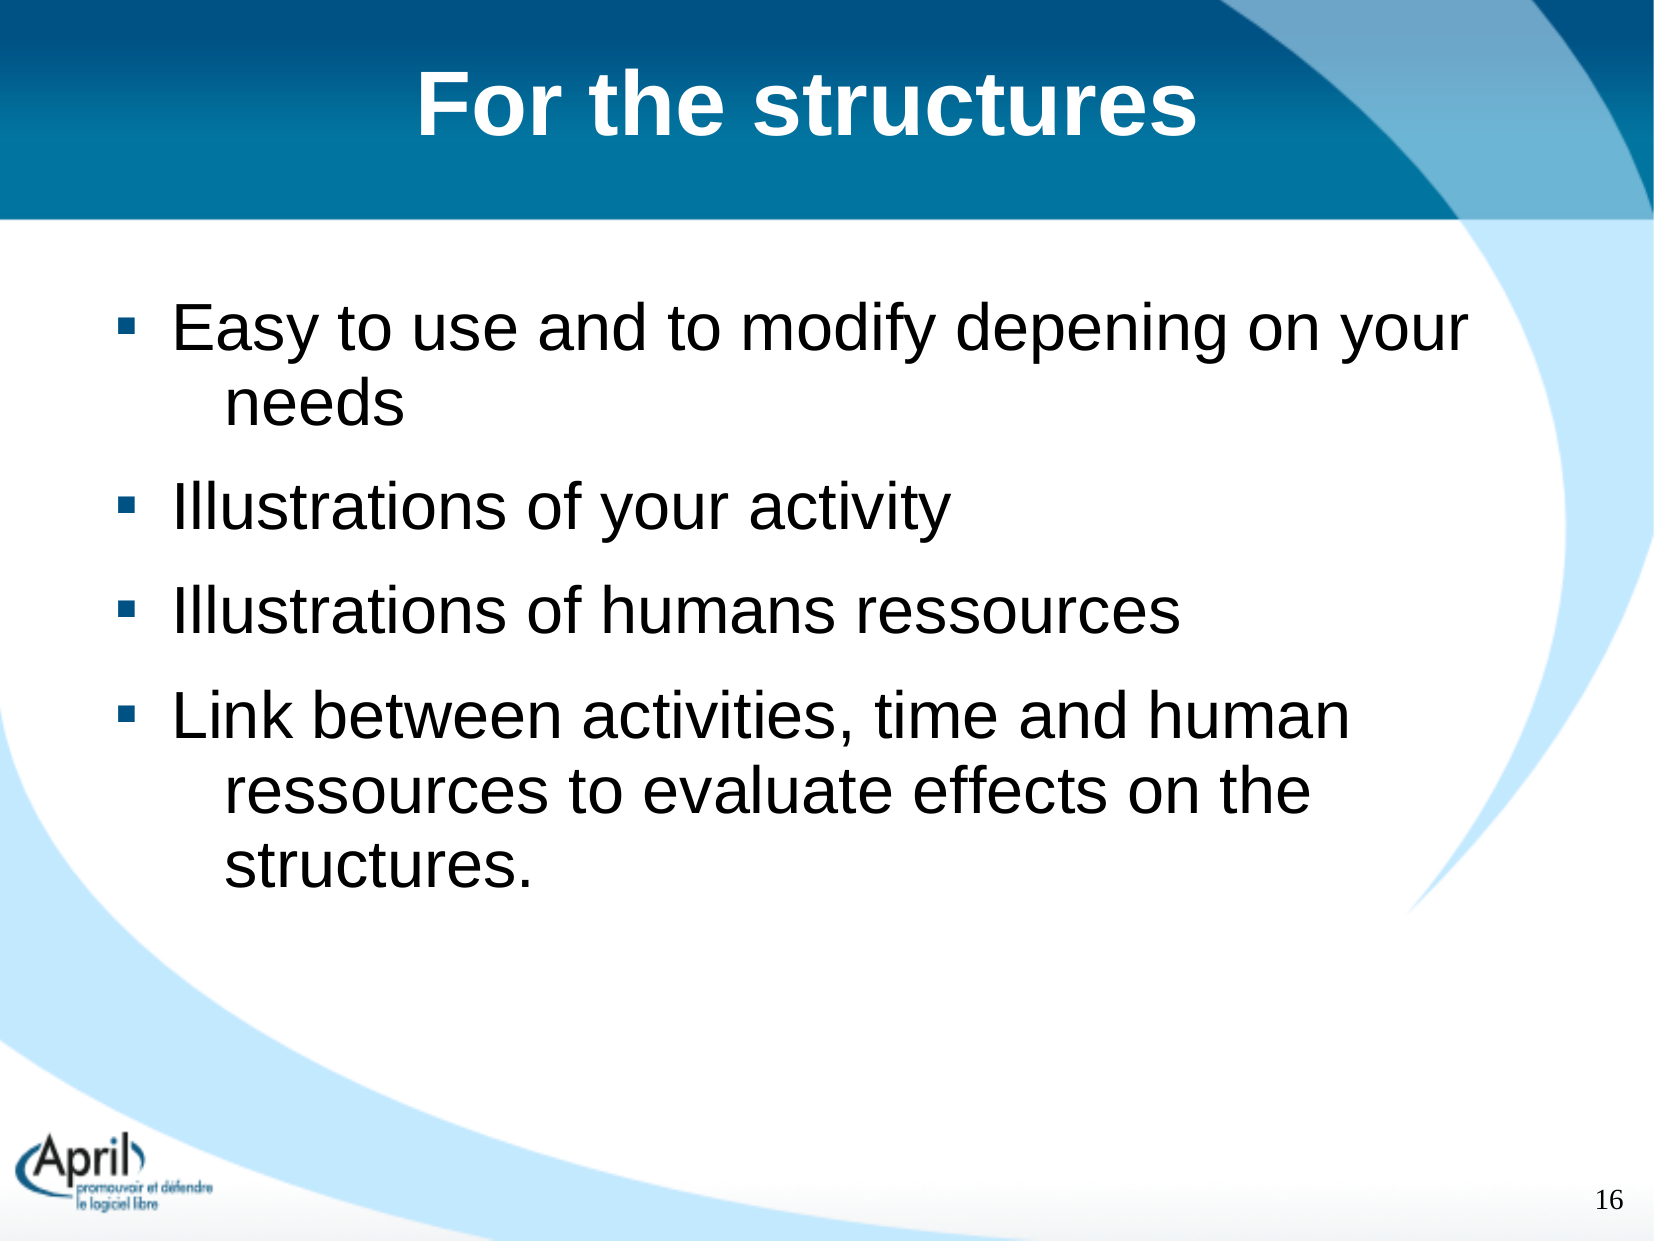

# For the structures
Easy to use and to modify depening on your needs
Illustrations of your activity
Illustrations of humans ressources
Link between activities, time and human ressources to evaluate effects on the structures.
16